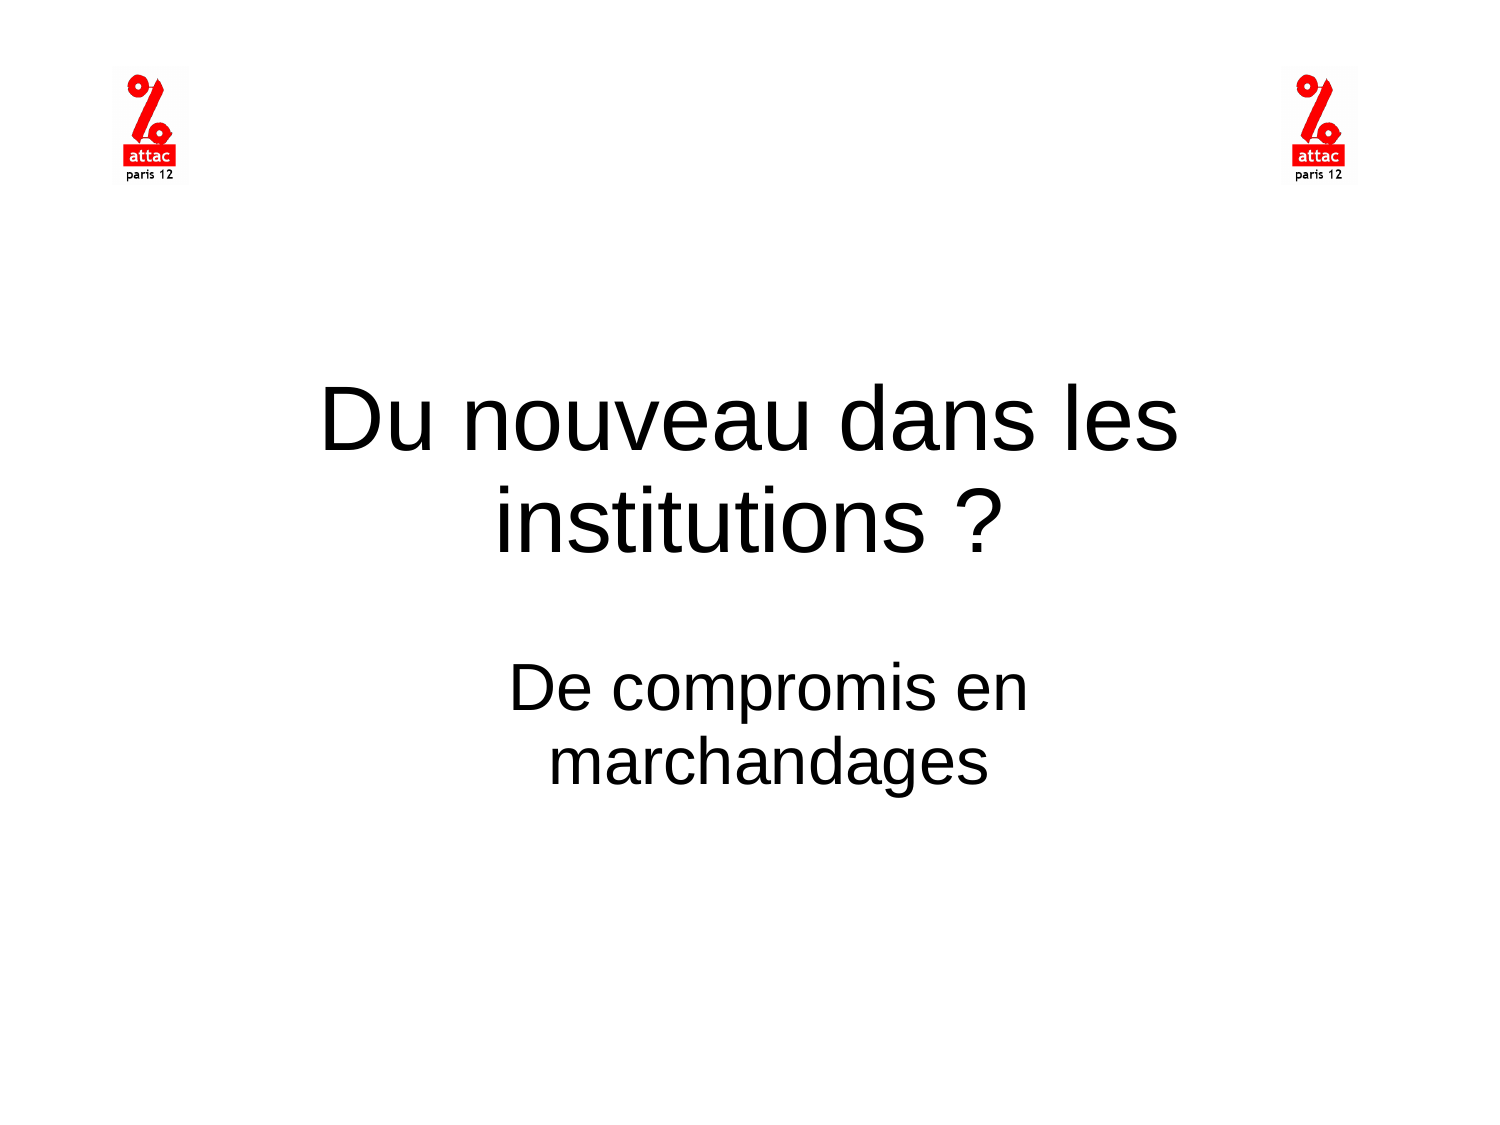

# Du nouveau dans les institutions ?
De compromis en marchandages